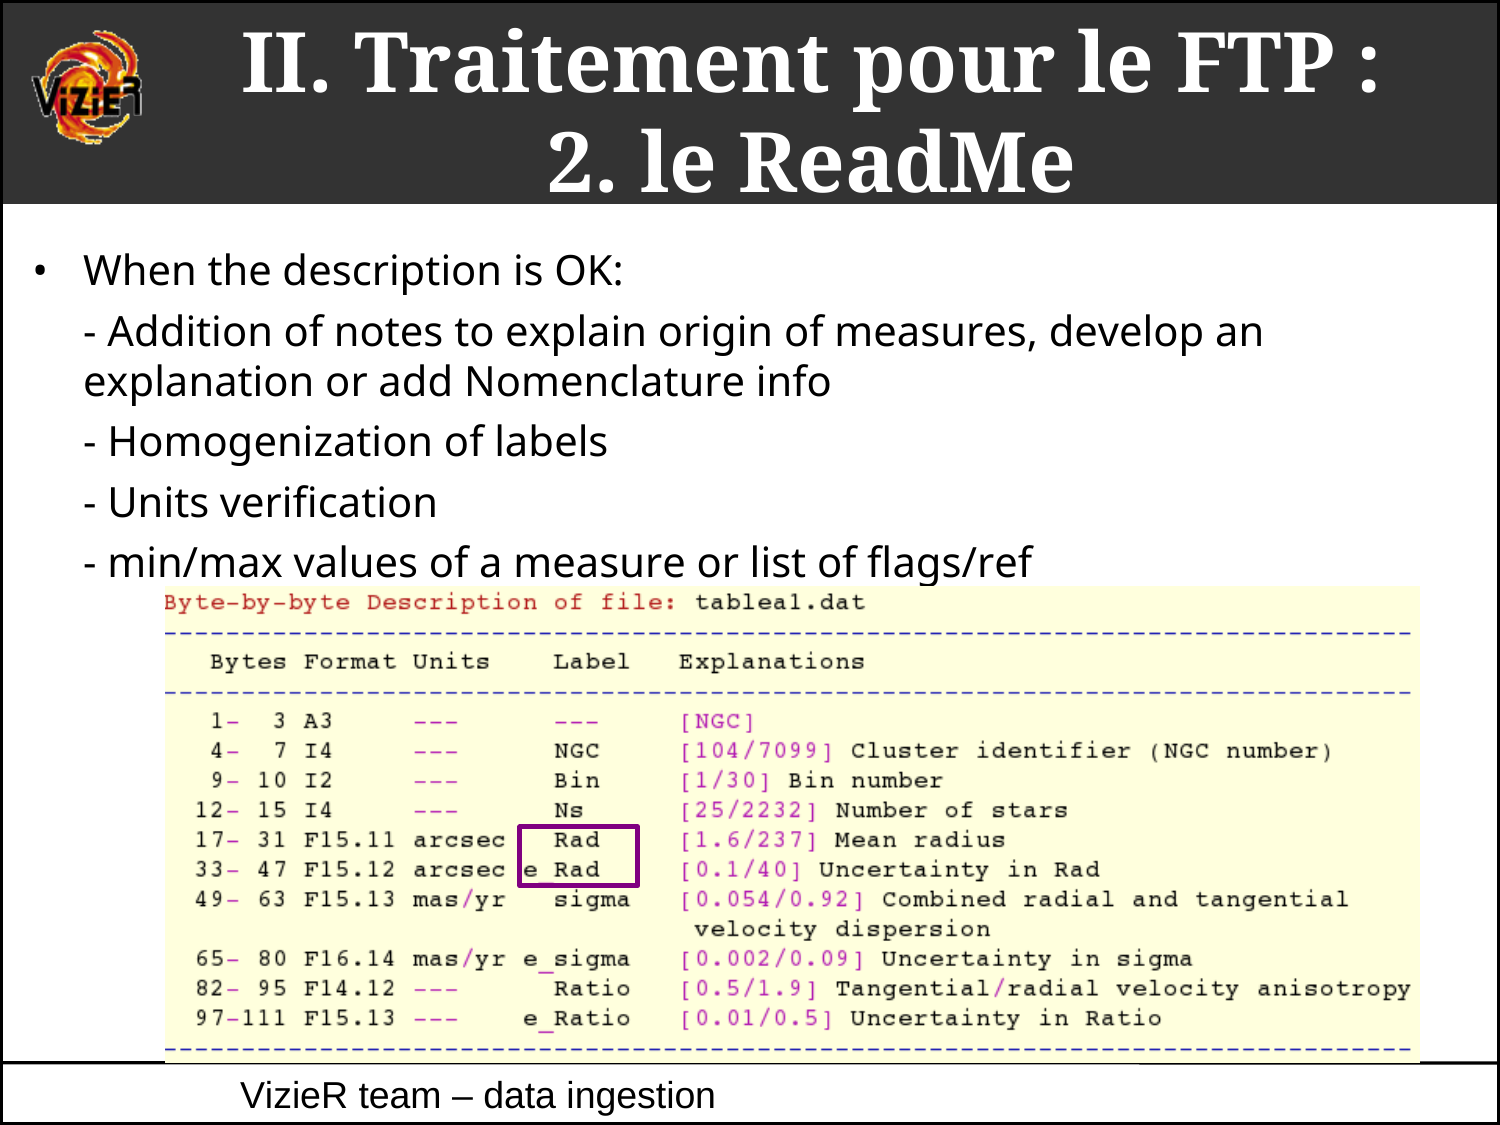

# II. Traitement pour le FTP : 2. le ReadMe
When the description is OK:
- Addition of notes to explain origin of measures, develop an explanation or add Nomenclature info
- Homogenization of labels
- Units verification
- min/max values of a measure or list of flags/ref